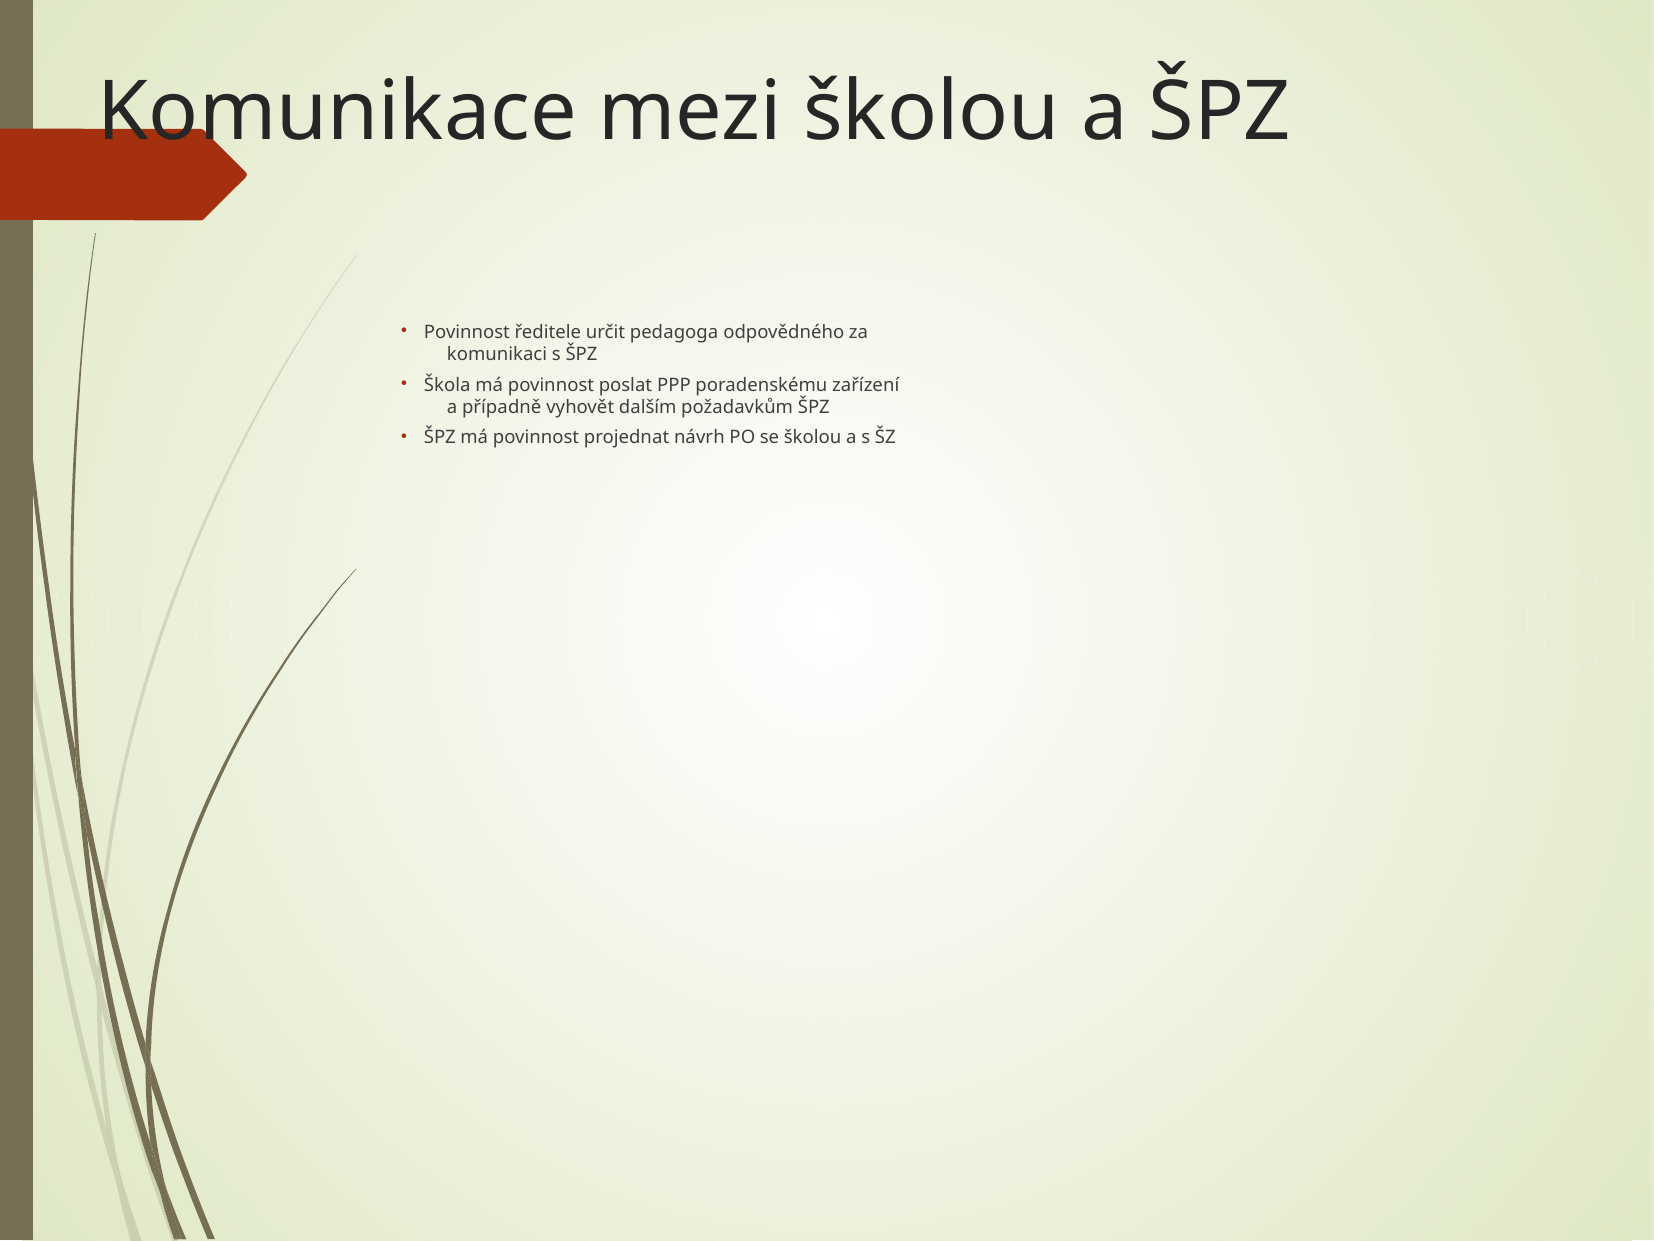

# Komunikace mezi školou a ŠPZ
Povinnost ředitele určit pedagoga odpovědného za komunikaci s ŠPZ
Škola má povinnost poslat PPP poradenskému zařízení a případně vyhovět dalším požadavkům ŠPZ
ŠPZ má povinnost projednat návrh PO se školou a s ŠZ